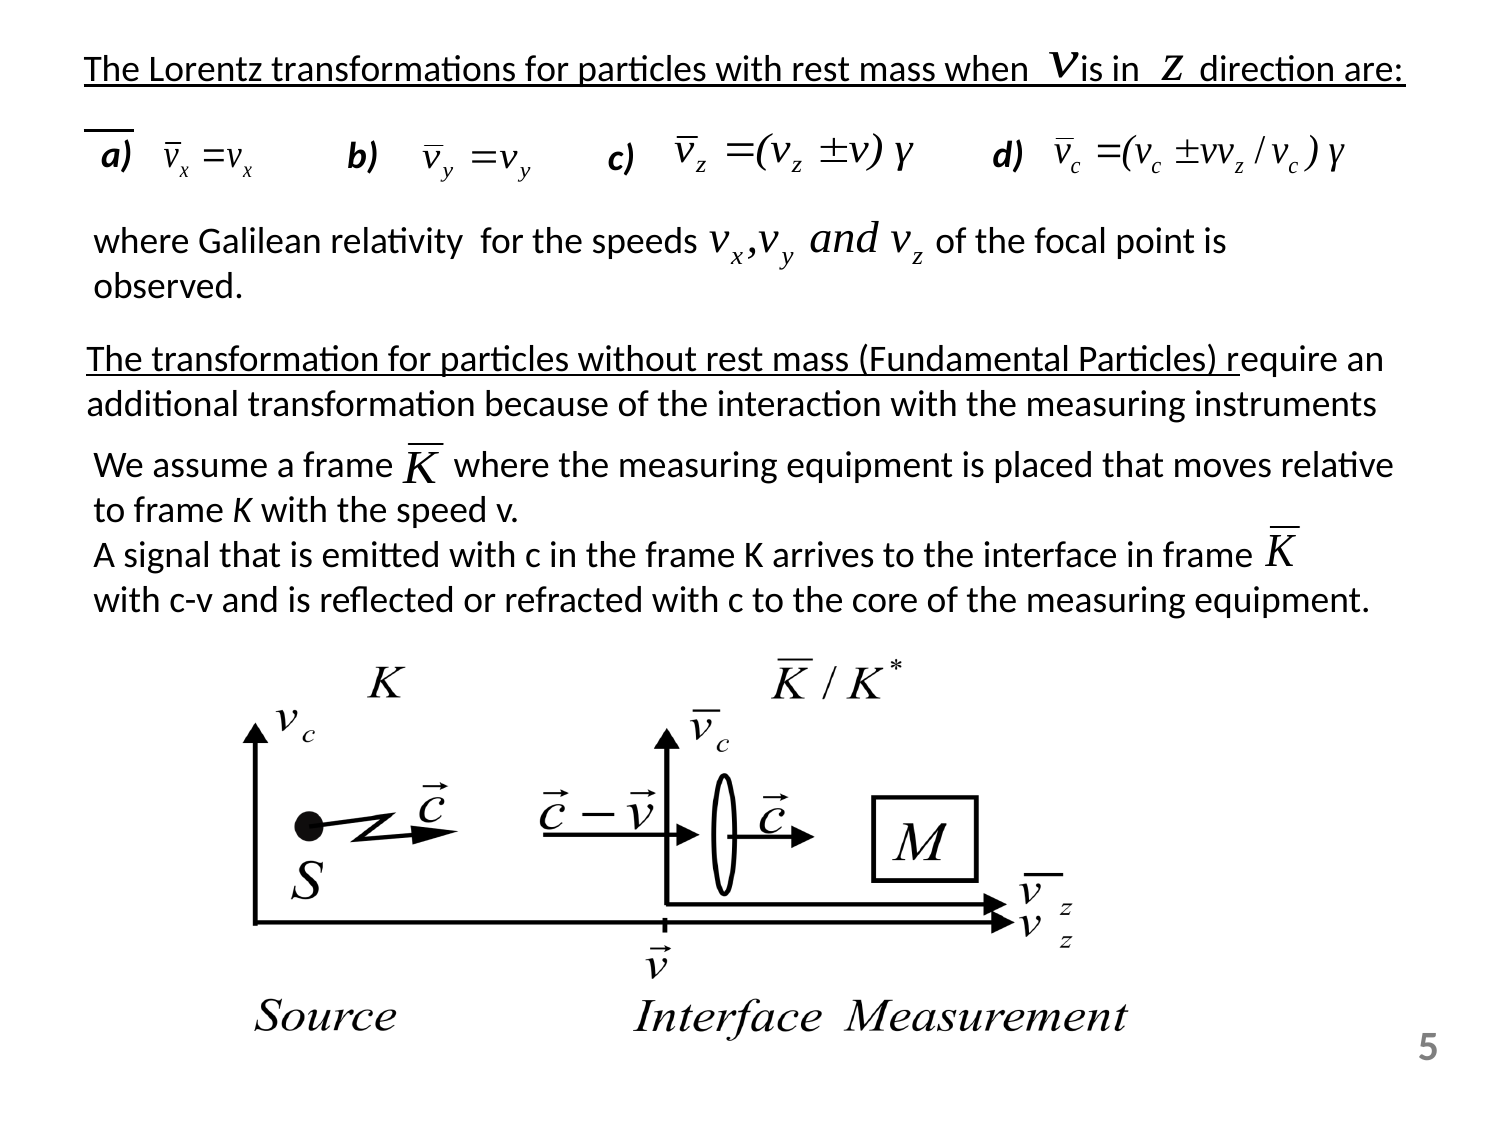

The Lorentz transformations for particles with rest mass when is in direction are:
a)
d)
b)
c)
where Galilean relativity for the speeds of the focal point is observed.
The transformation for particles without rest mass (Fundamental Particles) require an additional transformation because of the interaction with the measuring instruments
We assume a frame where the measuring equipment is placed that moves relative
to frame K with the speed v.
A signal that is emitted with c in the frame K arrives to the interface in frame
with c-v and is reflected or refracted with c to the core of the measuring equipment.
5